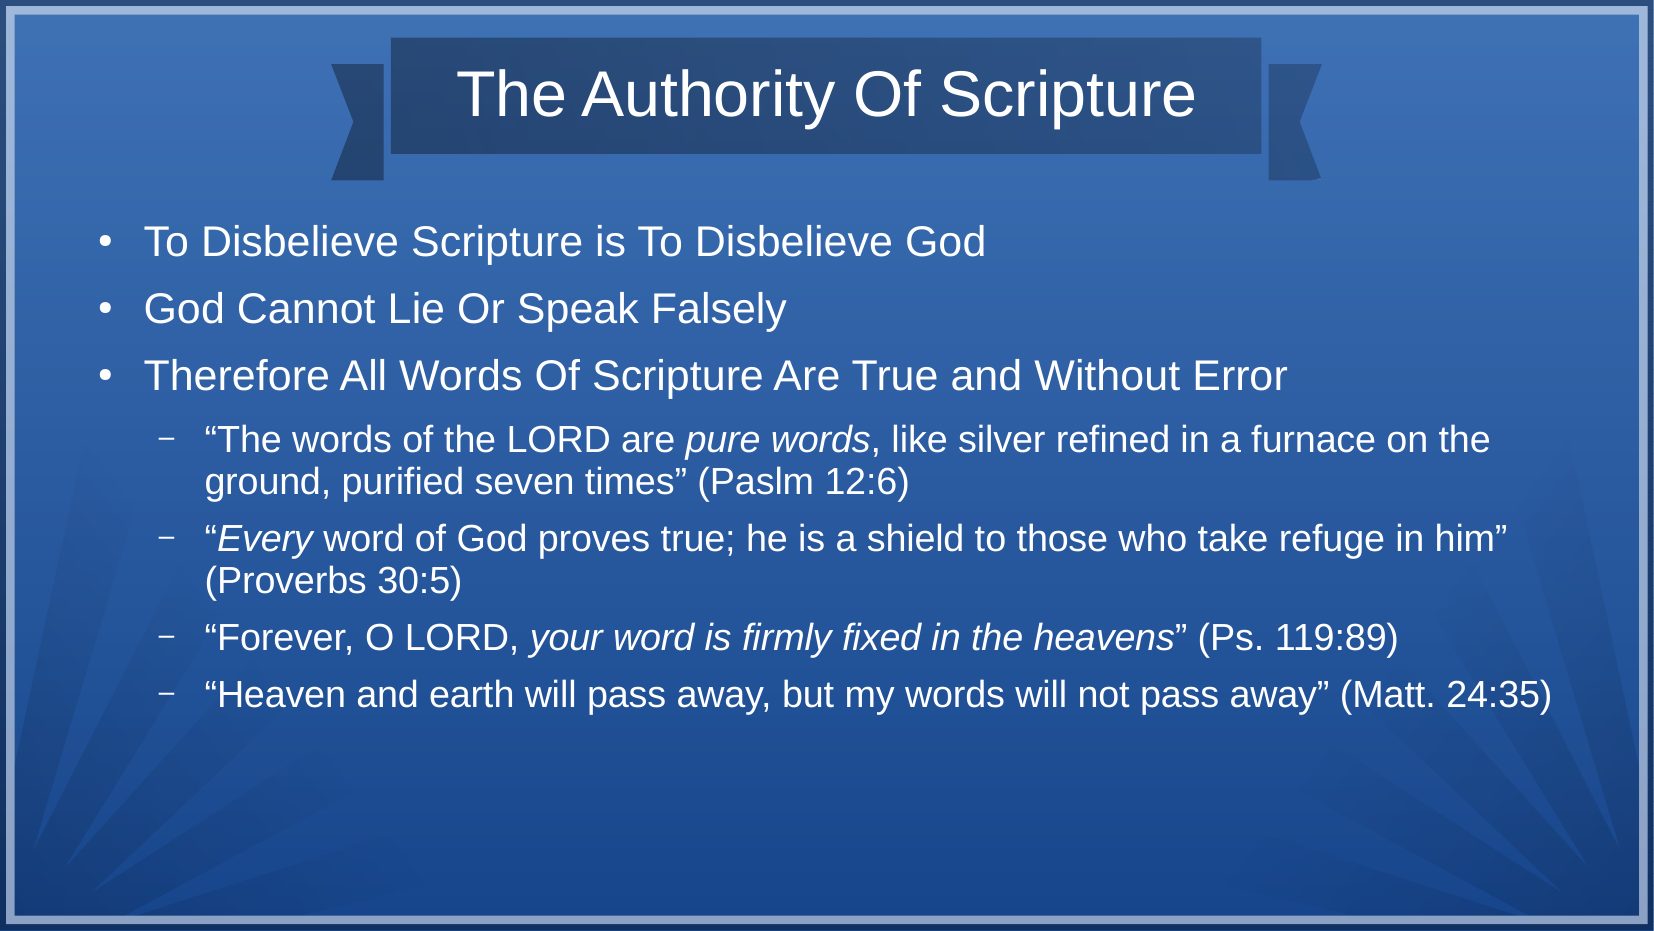

# The Authority Of Scripture
To Disbelieve Scripture is To Disbelieve God
God Cannot Lie Or Speak Falsely
Therefore All Words Of Scripture Are True and Without Error
“The words of the Lord are pure words, like silver refined in a furnace on the ground, purified seven times” (Paslm 12:6)
“Every word of God proves true; he is a shield to those who take refuge in him” (Proverbs 30:5)
“Forever, O Lord, your word is firmly fixed in the heavens” (Ps. 119:89)
“Heaven and earth will pass away, but my words will not pass away” (Matt. 24:35)